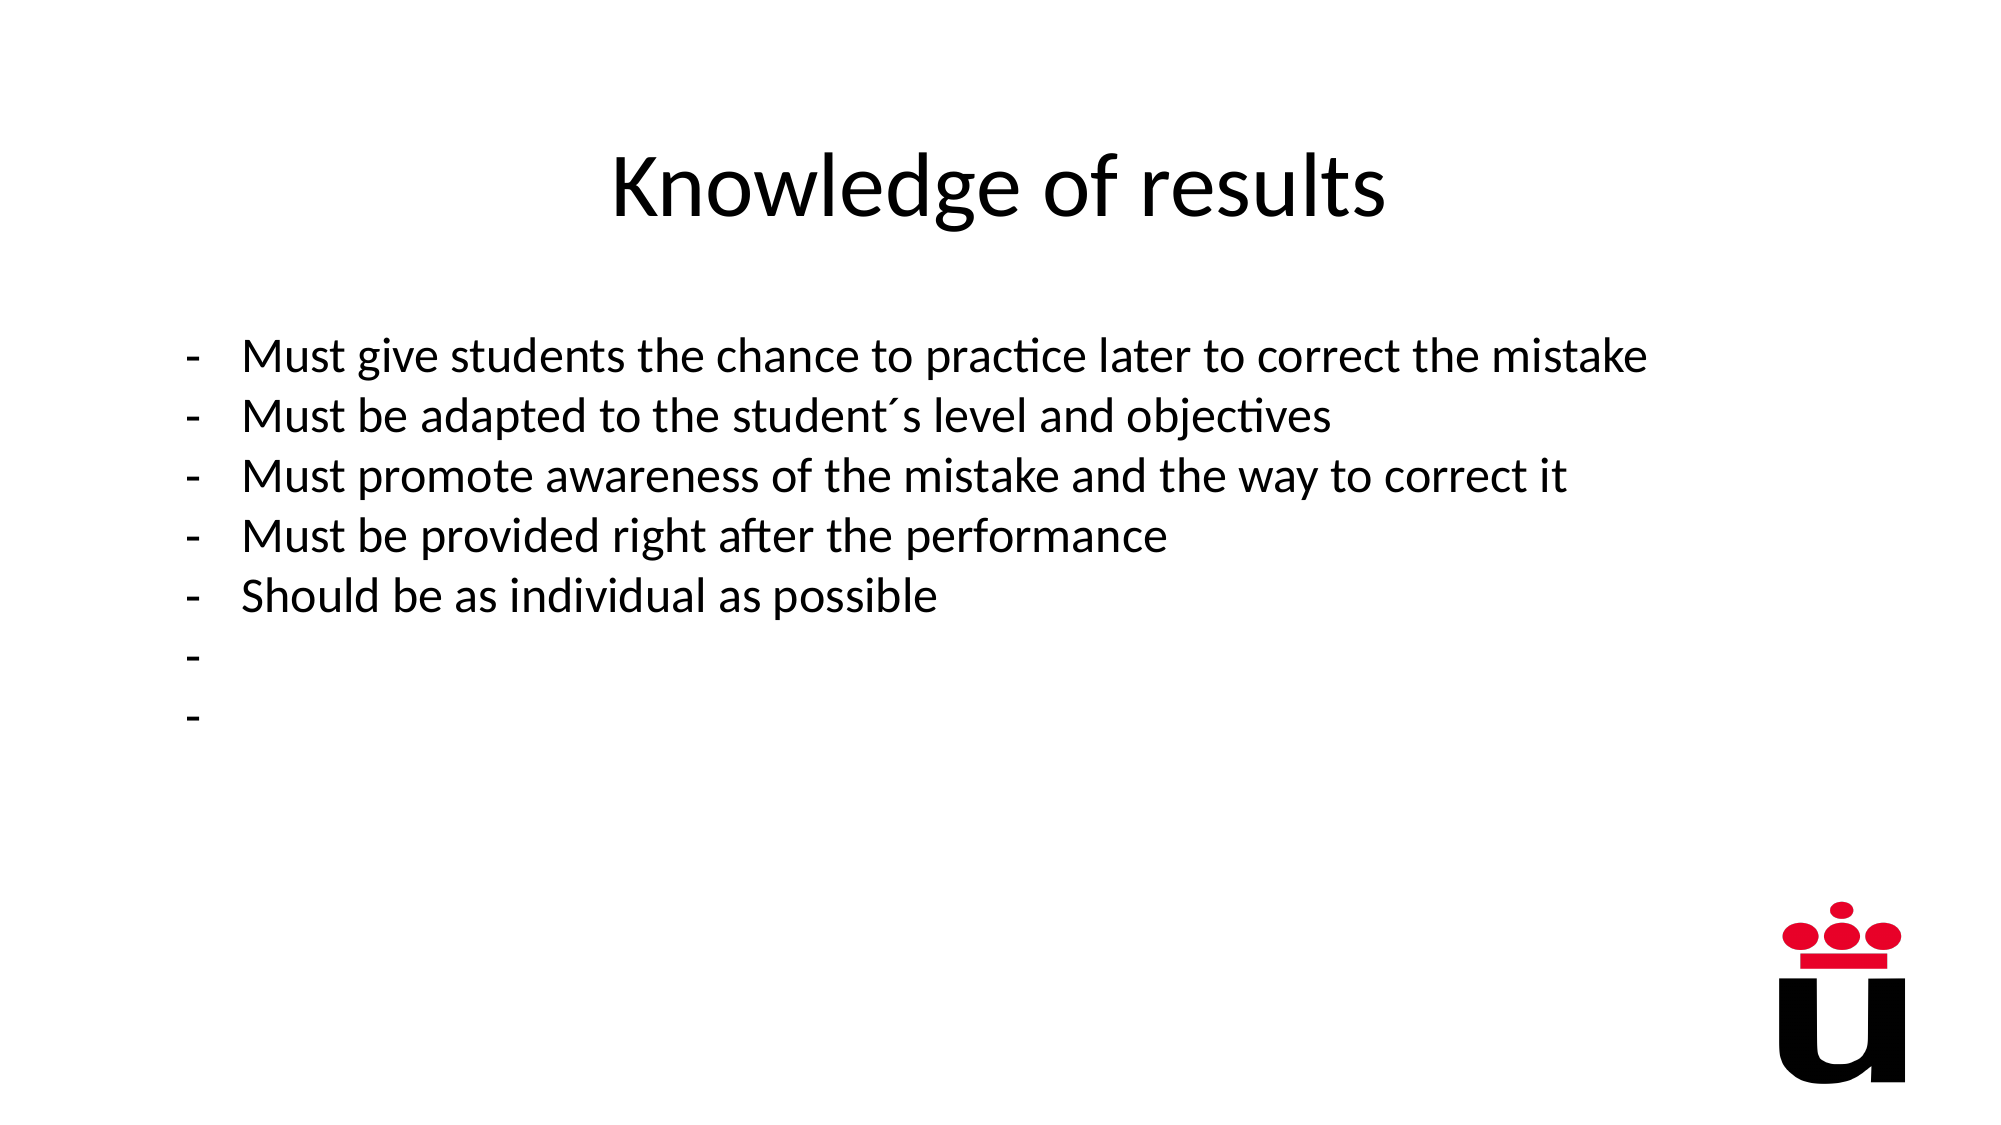

Knowledge of results
Must give students the chance to practice later to correct the mistake
Must be adapted to the student´s level and objectives
Must promote awareness of the mistake and the way to correct it
Must be provided right after the performance
Should be as individual as possible